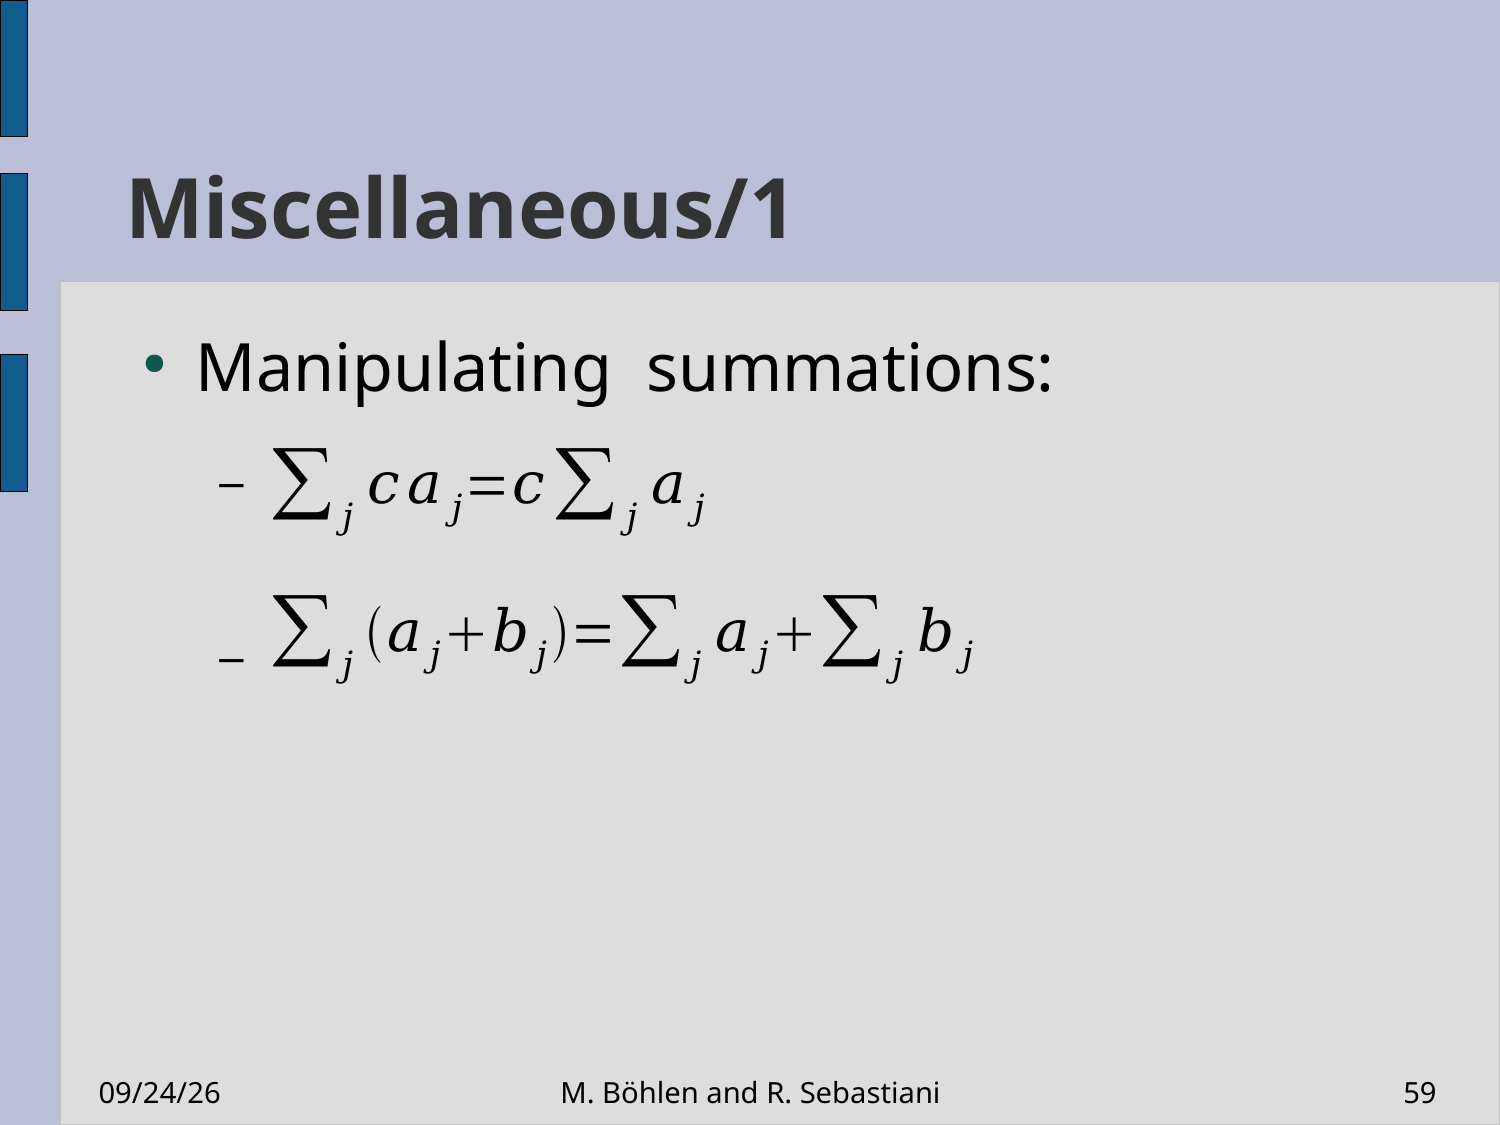

# Miscellaneous/1
Manipulating summations:
M. Böhlen and R. Sebastiani
59